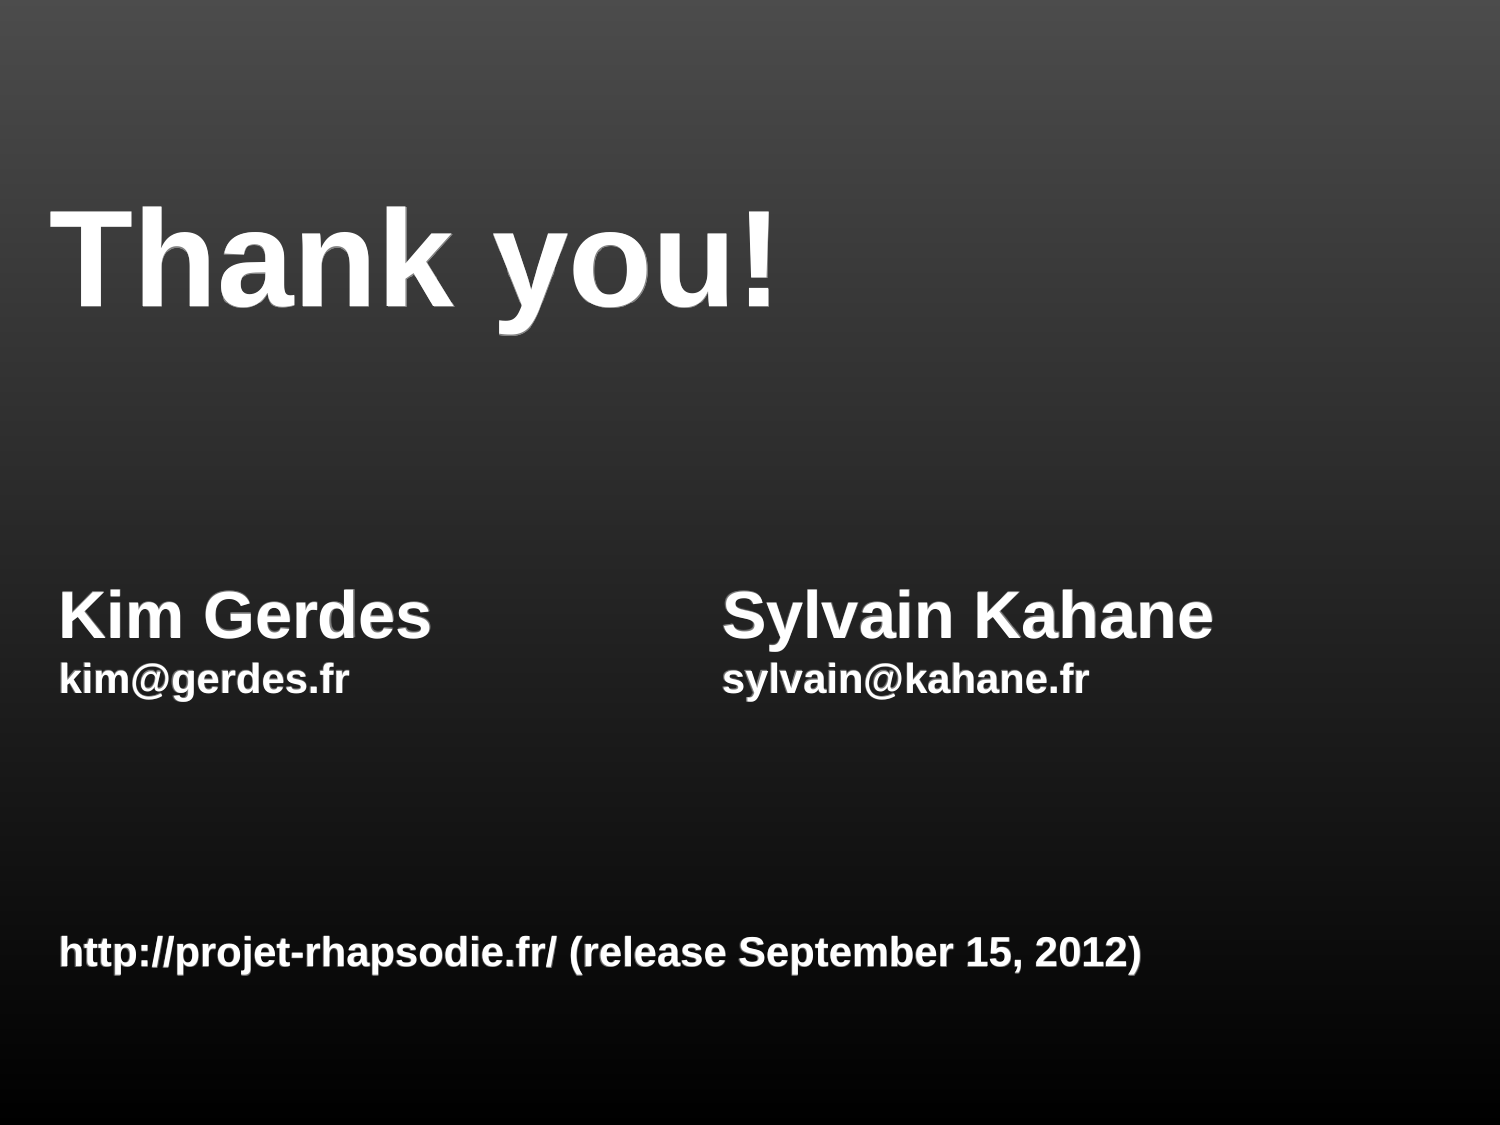

Thank you!
Kim Gerdes 	Sylvain Kahane
kim@gerdes.fr						sylvain@kahane.fr
http://projet-rhapsodie.fr/ (release September 15, 2012)